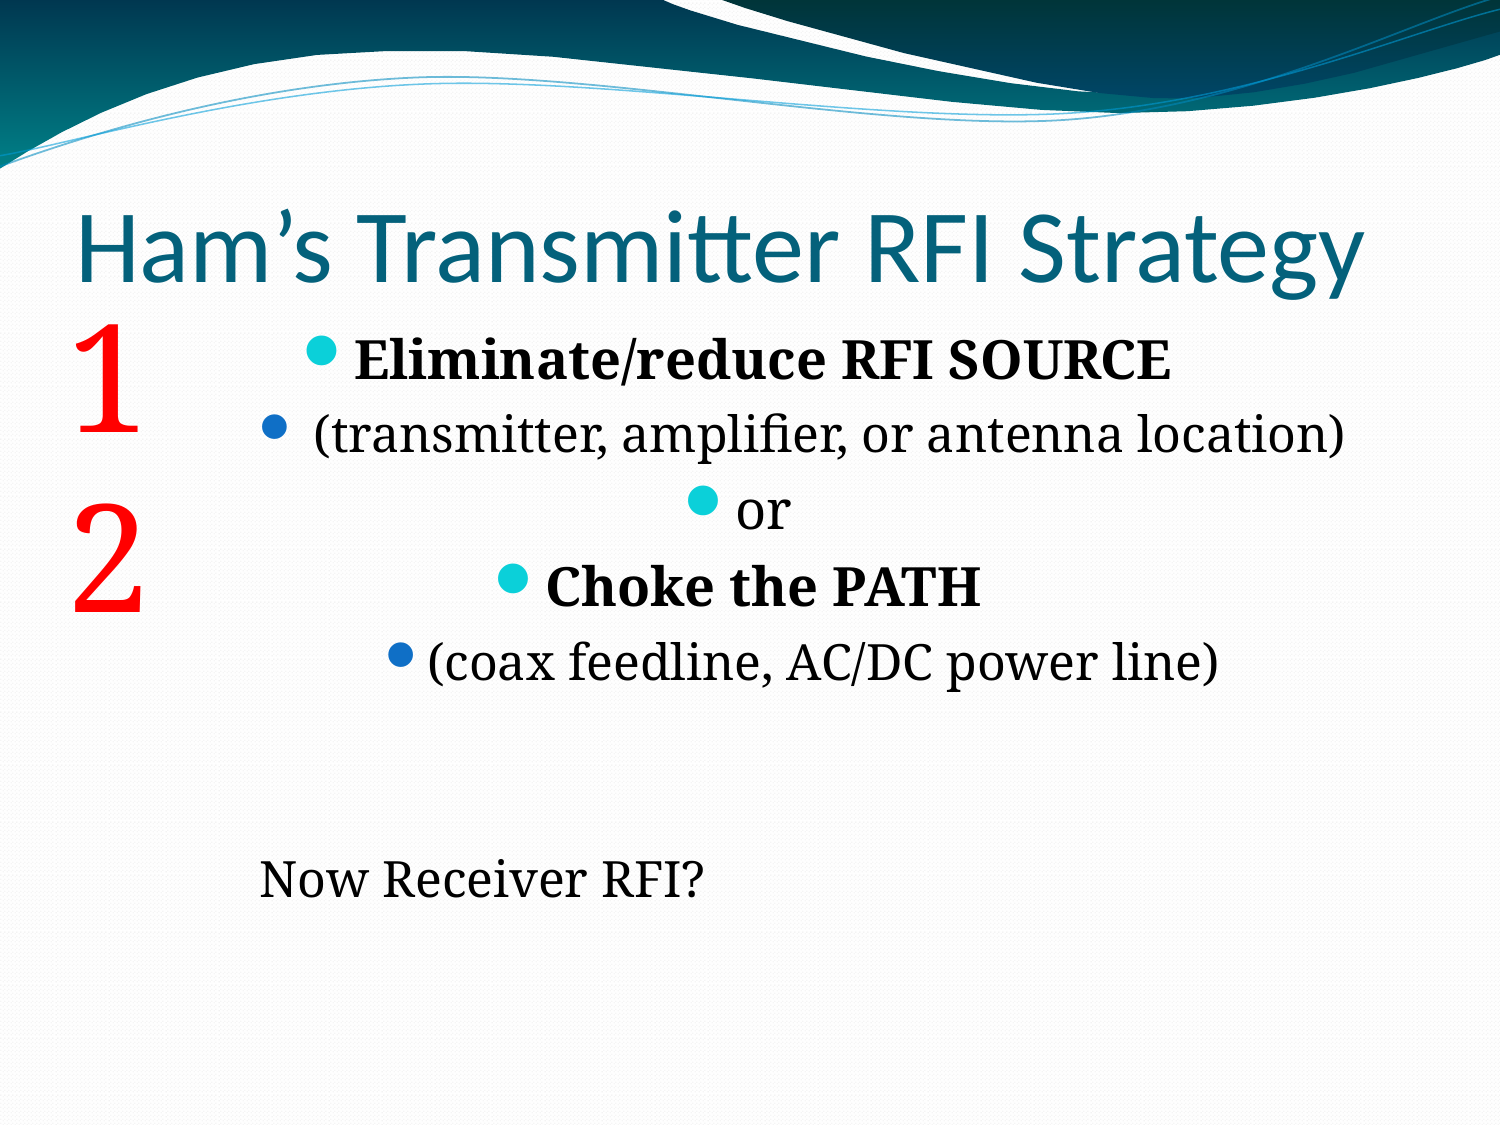

# Ham’s Transmitter RFI Strategy
1
2
Eliminate/reduce RFI SOURCE
 (transmitter, amplifier, or antenna location)
or
Choke the PATH
(coax feedline, AC/DC power line)
Now Receiver RFI?